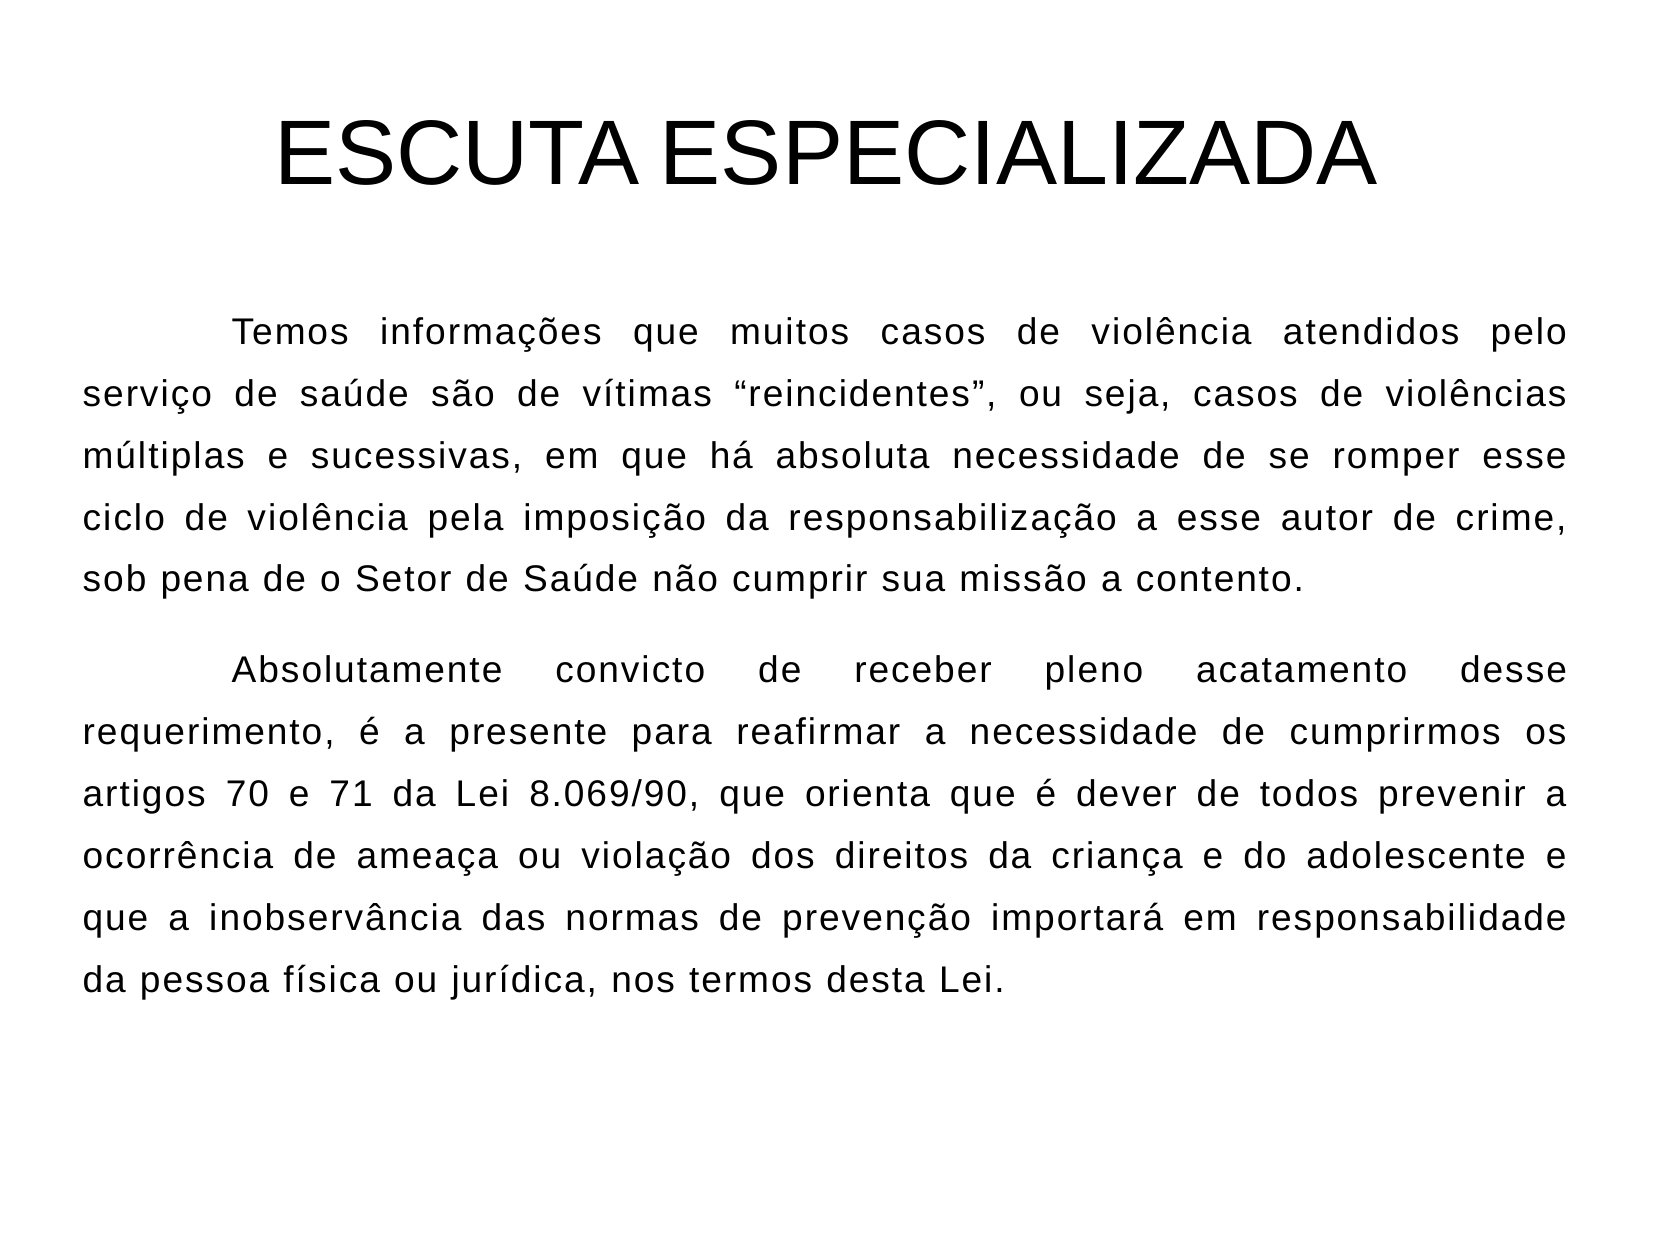

# ESCUTA ESPECIALIZADA
Temos informações que muitos casos de violência atendidos pelo serviço de saúde são de vítimas “reincidentes”, ou seja, casos de violências múltiplas e sucessivas, em que há absoluta necessidade de se romper esse ciclo de violência pela imposição da responsabilização a esse autor de crime, sob pena de o Setor de Saúde não cumprir sua missão a contento.
Absolutamente convicto de receber pleno acatamento desse requerimento, é a presente para reafirmar a necessidade de cumprirmos os artigos 70 e 71 da Lei 8.069/90, que orienta que é dever de todos prevenir a ocorrência de ameaça ou violação dos direitos da criança e do adolescente e que a inobservância das normas de prevenção importará em responsabilidade da pessoa física ou jurídica, nos termos desta Lei.